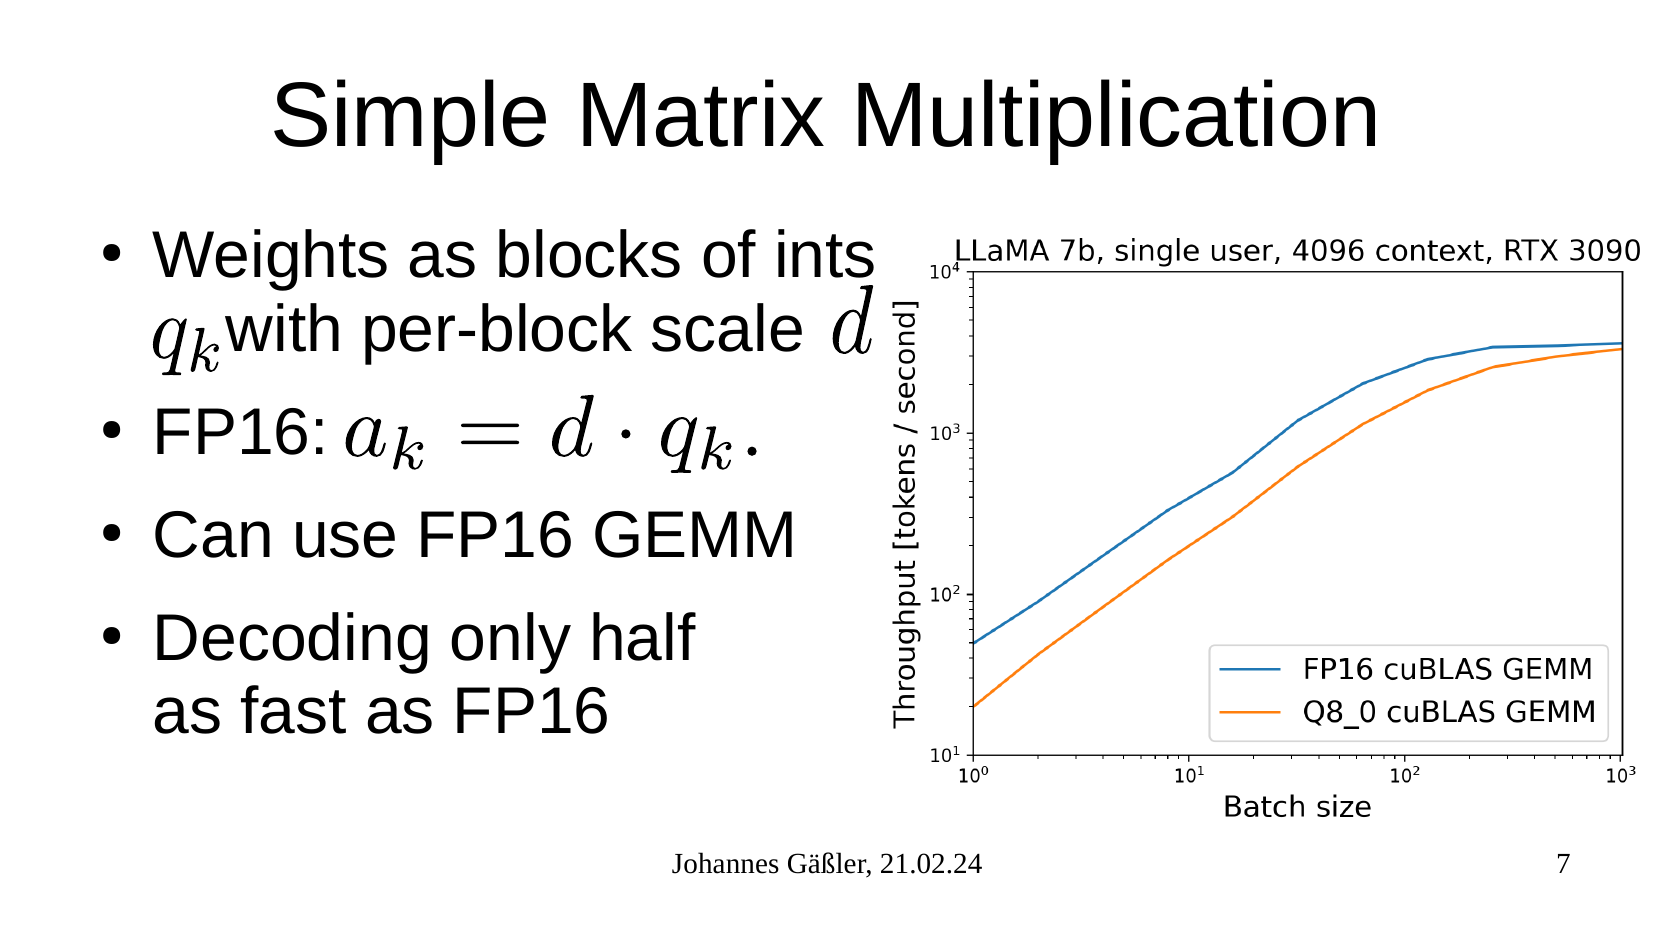

# Simple Matrix Multiplication
Weights as blocks of ints
 with per-block scale
FP16:
Can use FP16 GEMM
Decoding only half
as fast as FP16
Johannes Gäßler, 21.02.24
7